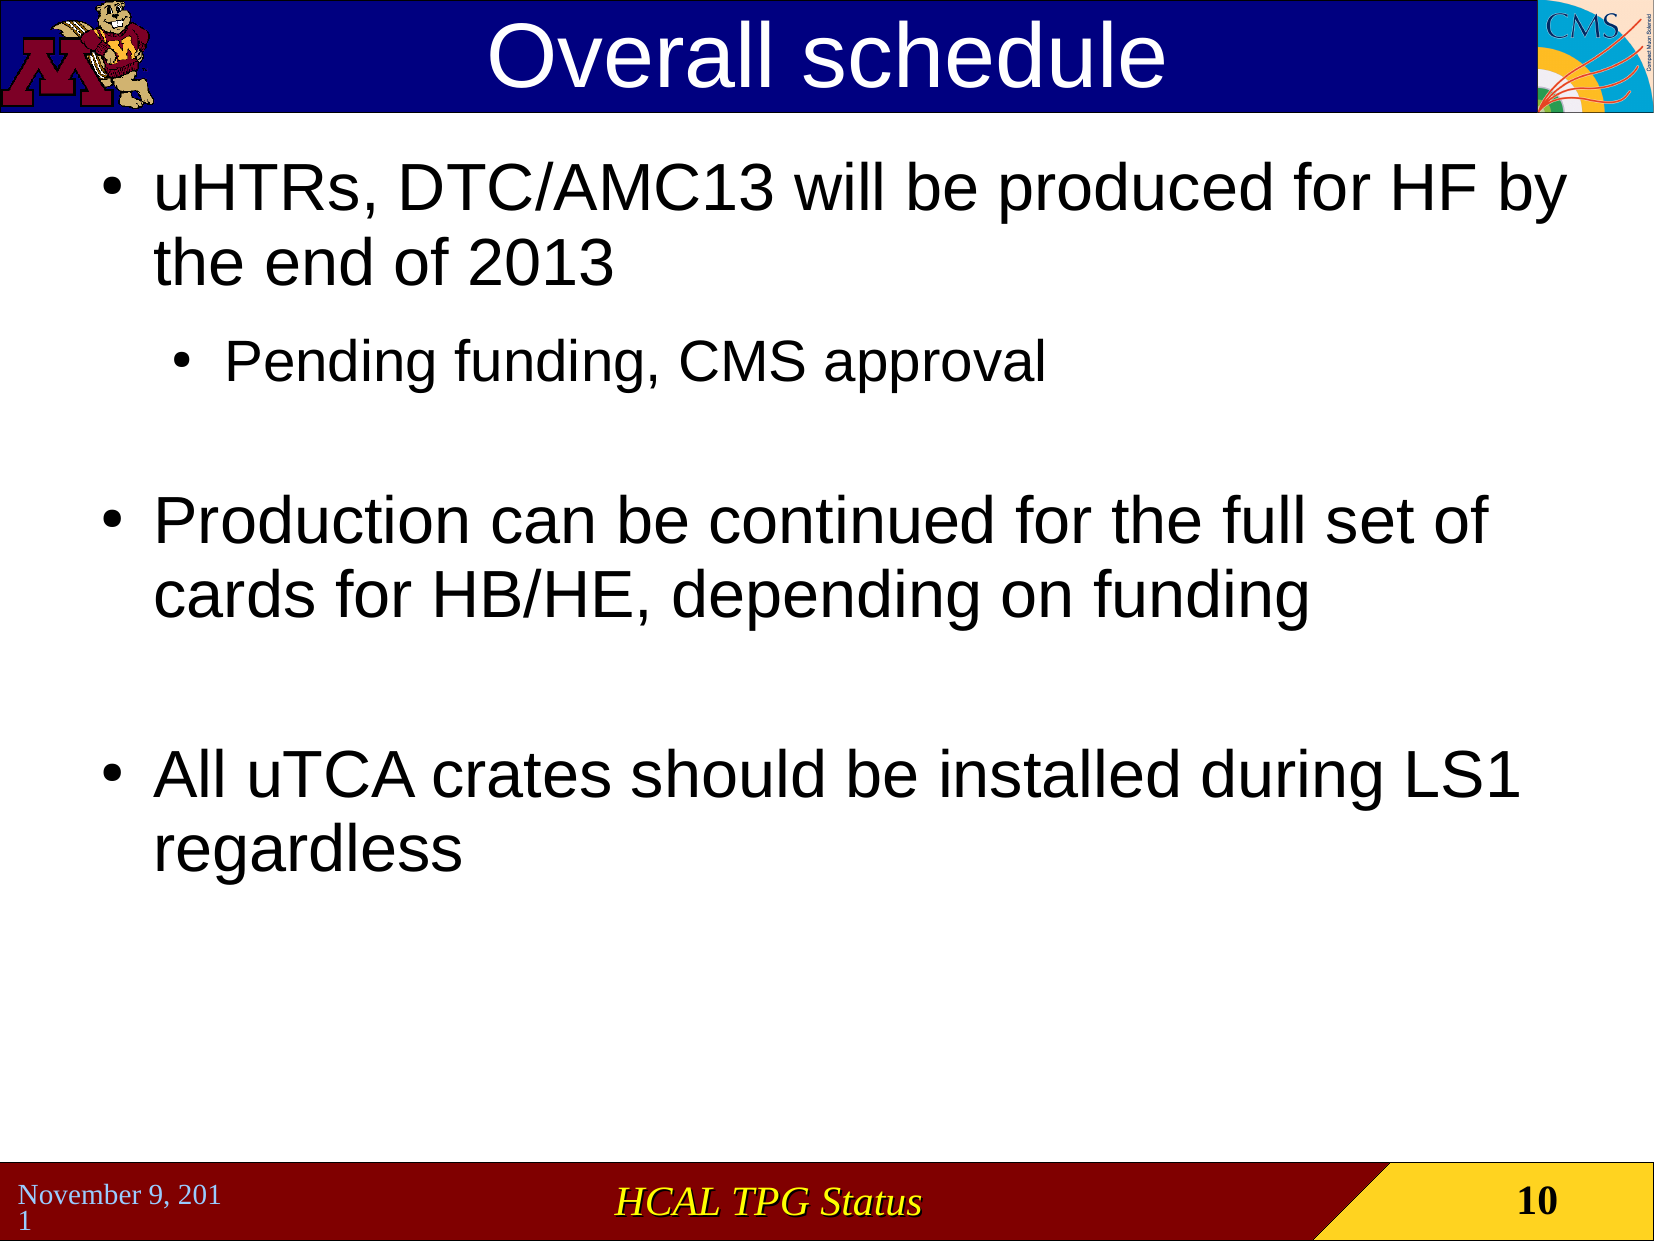

# Overall schedule
uHTRs, DTC/AMC13 will be produced for HF by the end of 2013
Pending funding, CMS approval
Production can be continued for the full set of cards for HB/HE, depending on funding
All uTCA crates should be installed during LS1 regardless
HCAL TPG Status
10
November 9, 2011